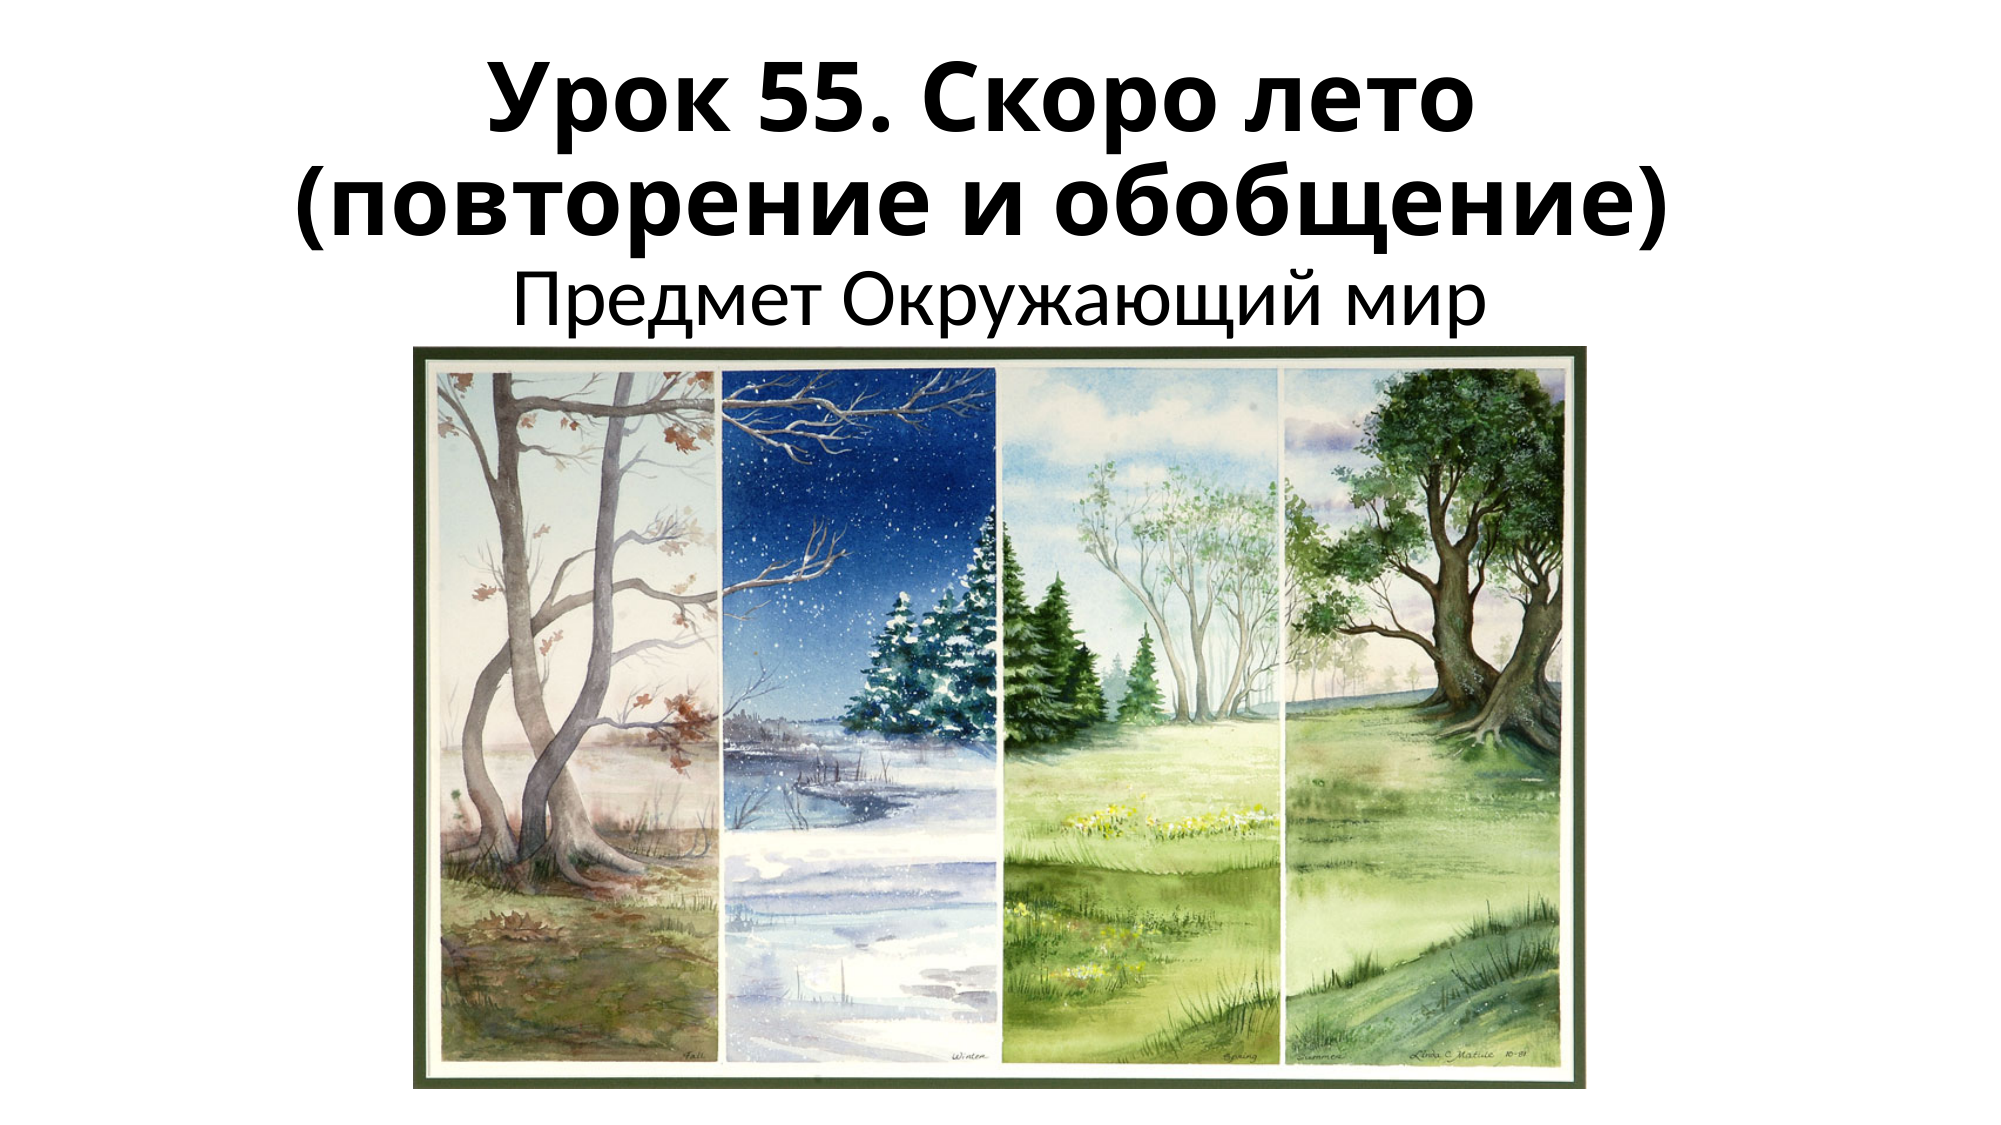

# Урок 55. Скоро лето (повторение и обобщение)
Предмет Окружающий мир